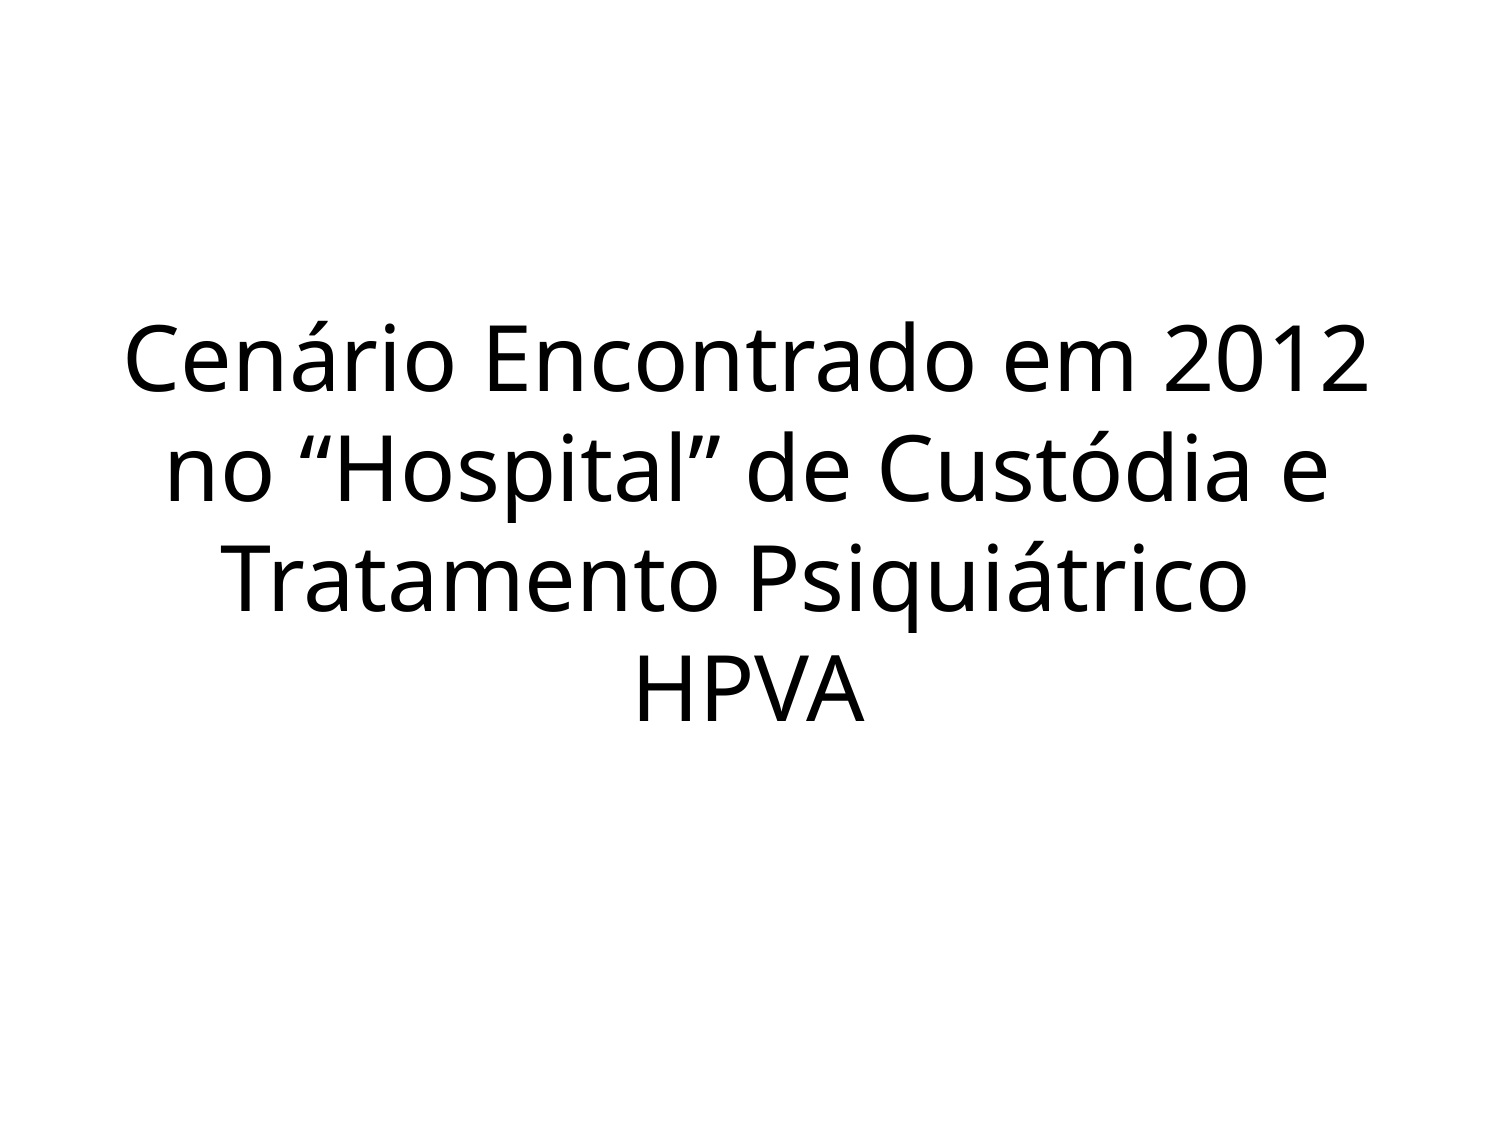

# Cenário Encontrado em 2012 no “Hospital” de Custódia e Tratamento Psiquiátrico HPVA